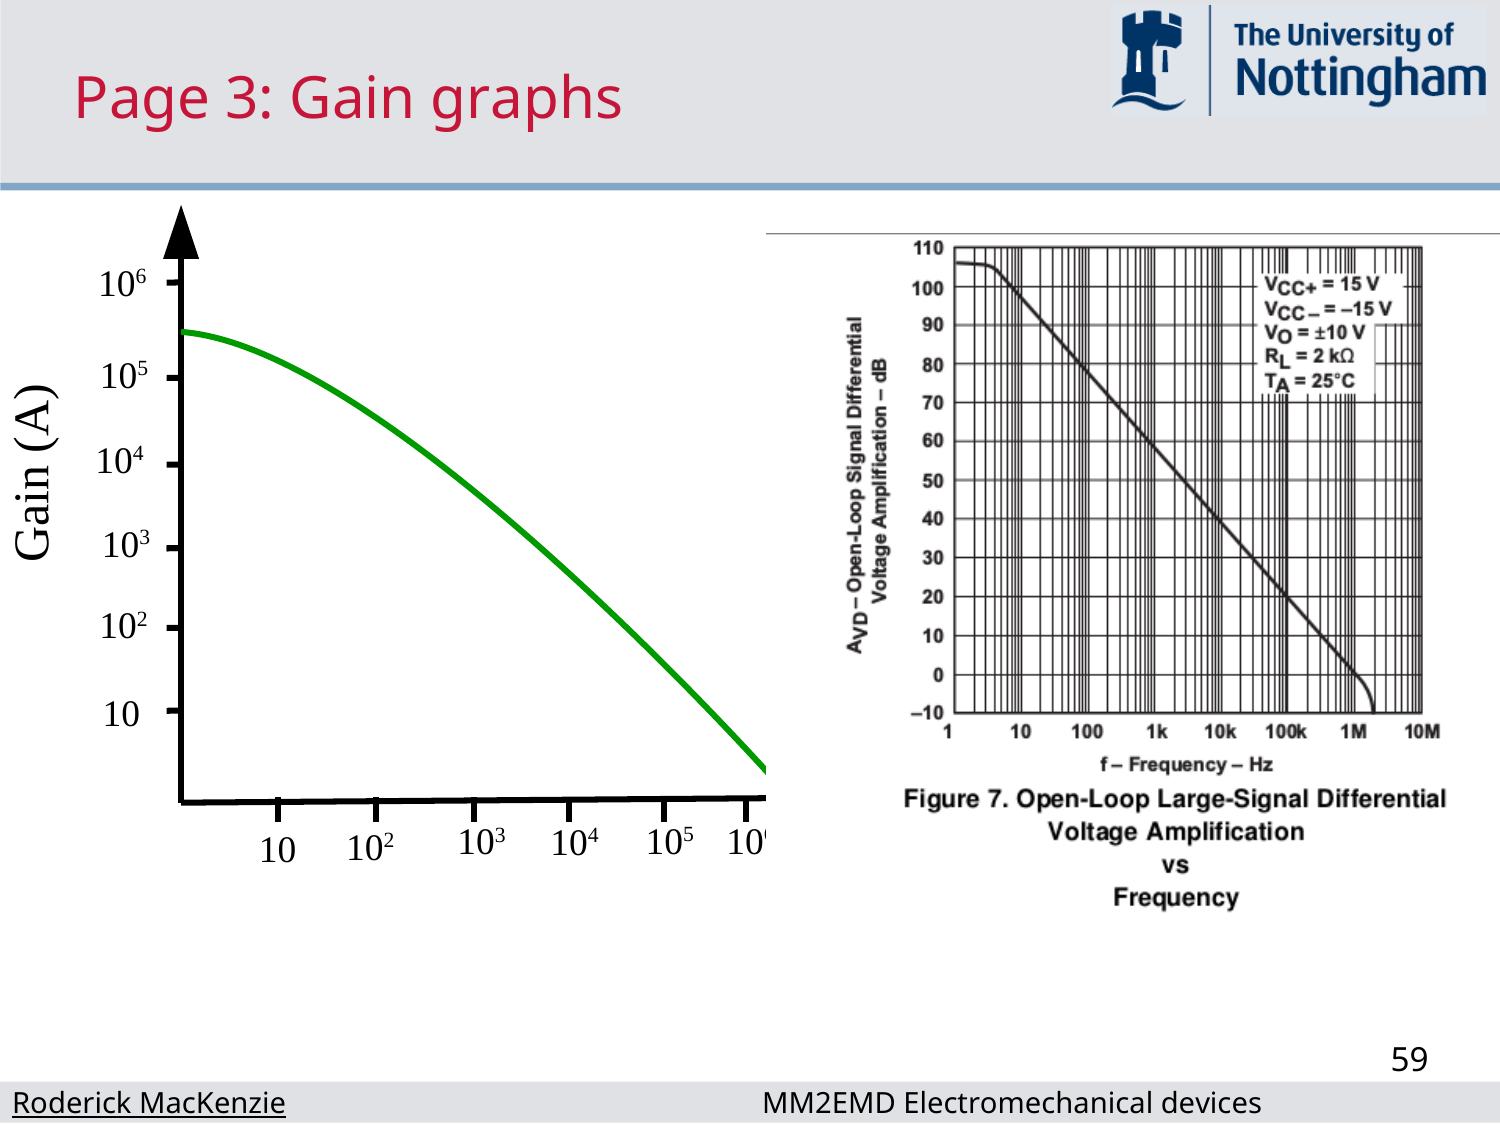

# Page 3: Gain graphs
106
105
104
Gain (A)
103
102
10
107
105
106
103
104
102
10